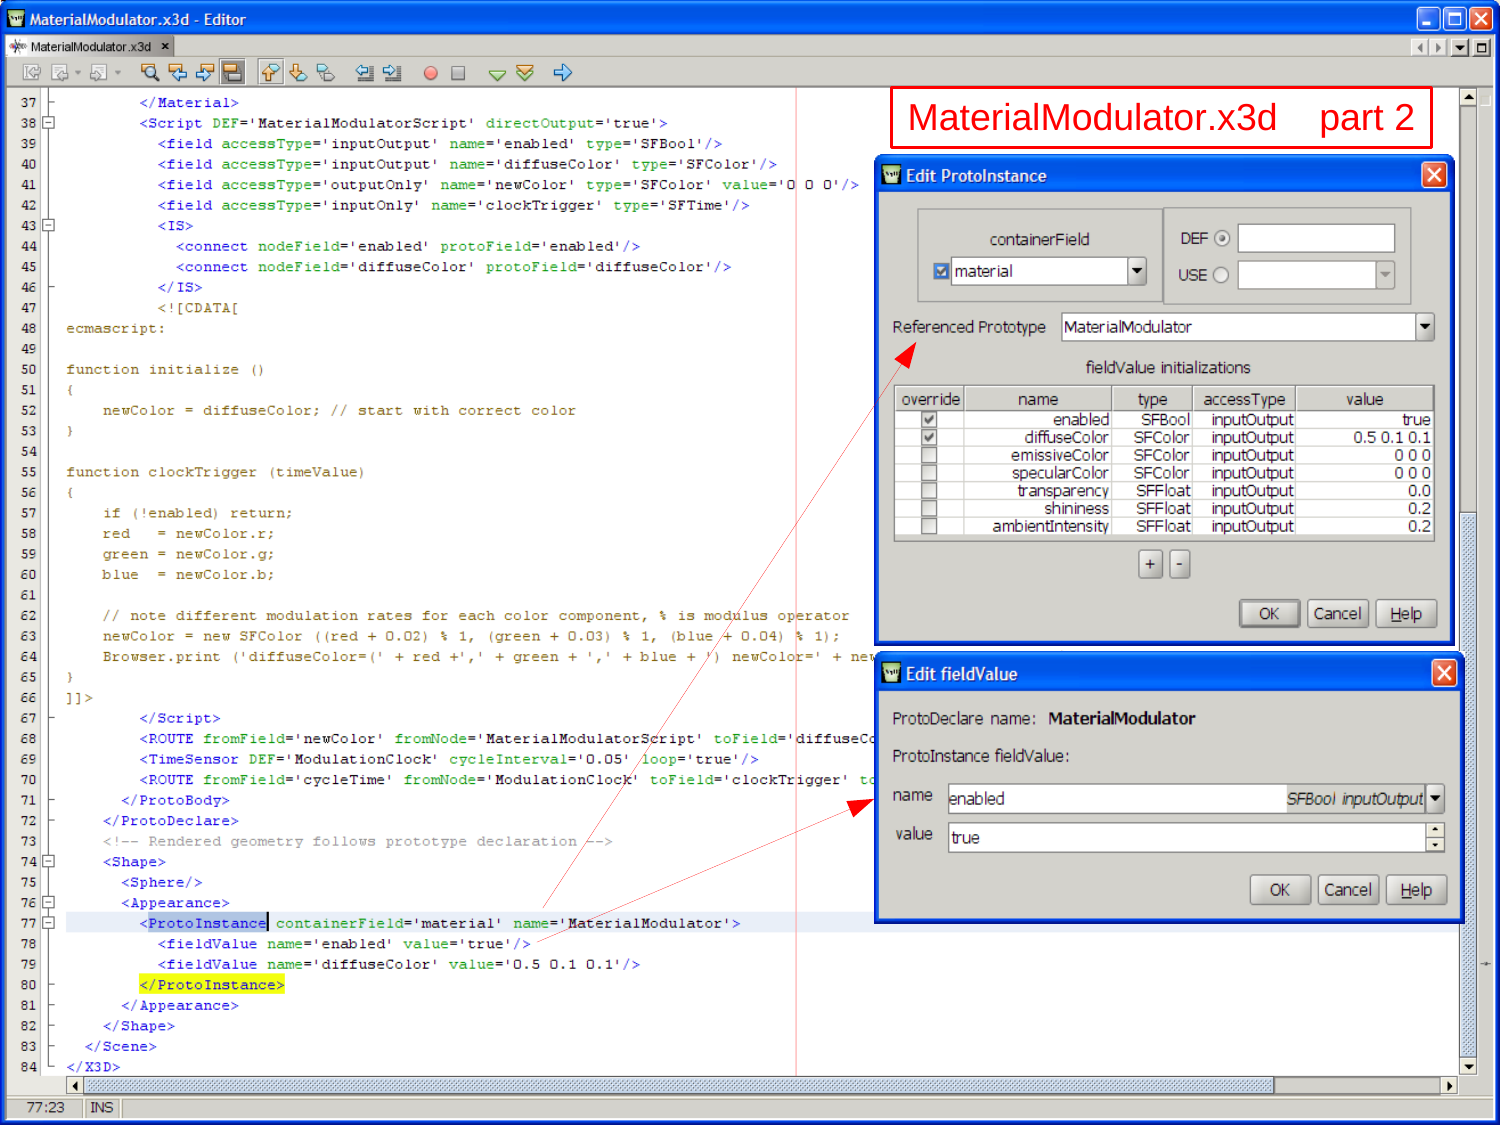

# ProtoInstance, fieldValue X3D-Edit MaterialModulator.x3d
MaterialModulator.x3d part 2